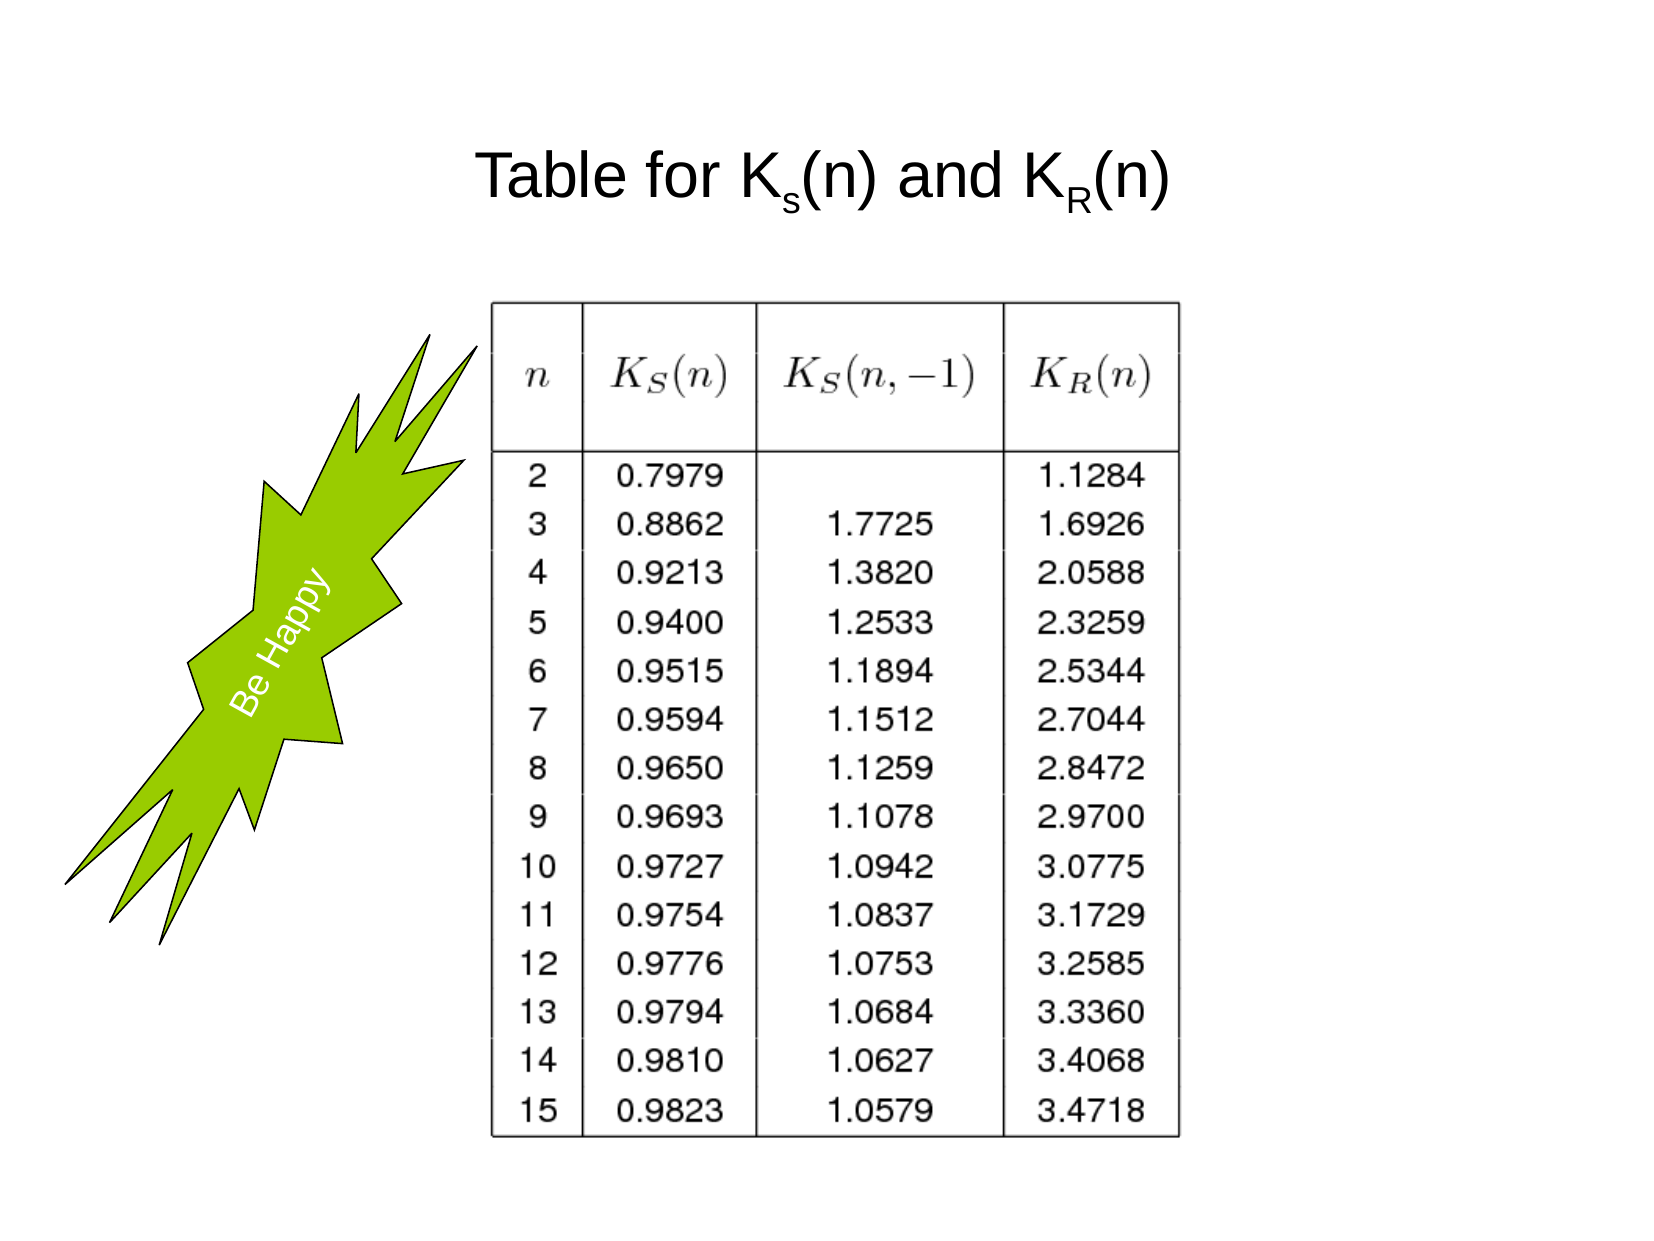

# Table for Ks(n) and KR(n)
Be Happy